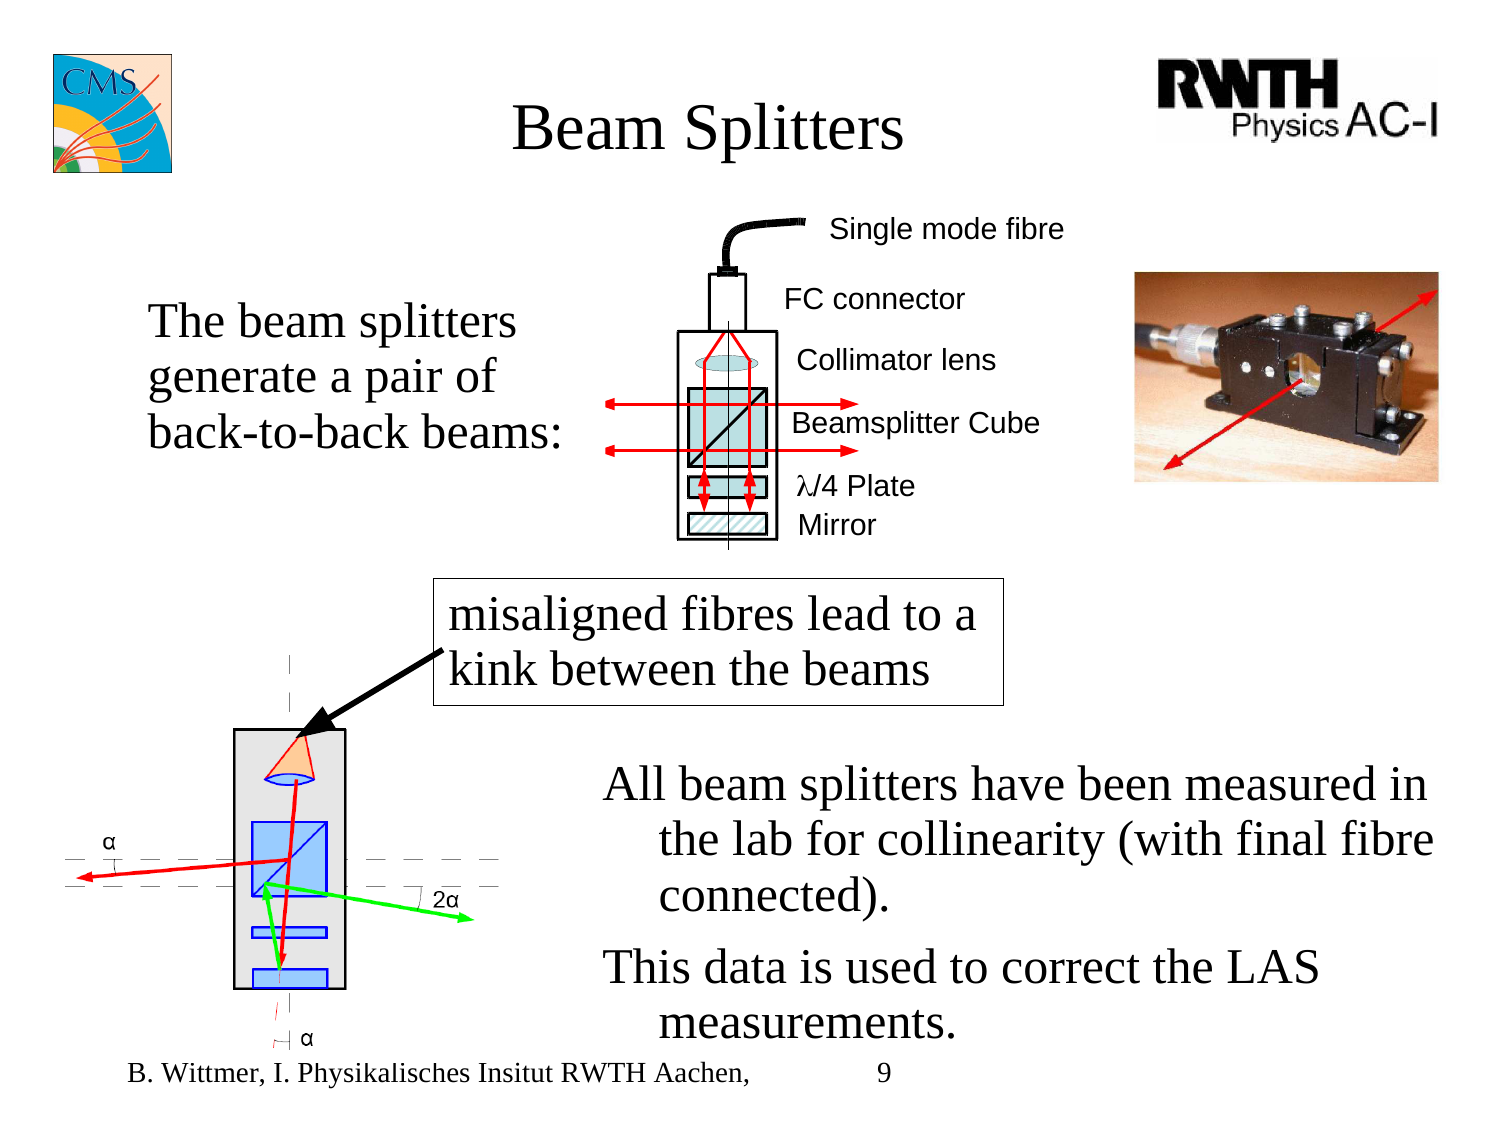

# Beam Splitters
The beam splitters generate a pair of back-to-back beams:
misaligned fibres lead to a kink between the beams
All beam splitters have been measured in the lab for collinearity (with final fibre connected).
This data is used to correct the LAS measurements.